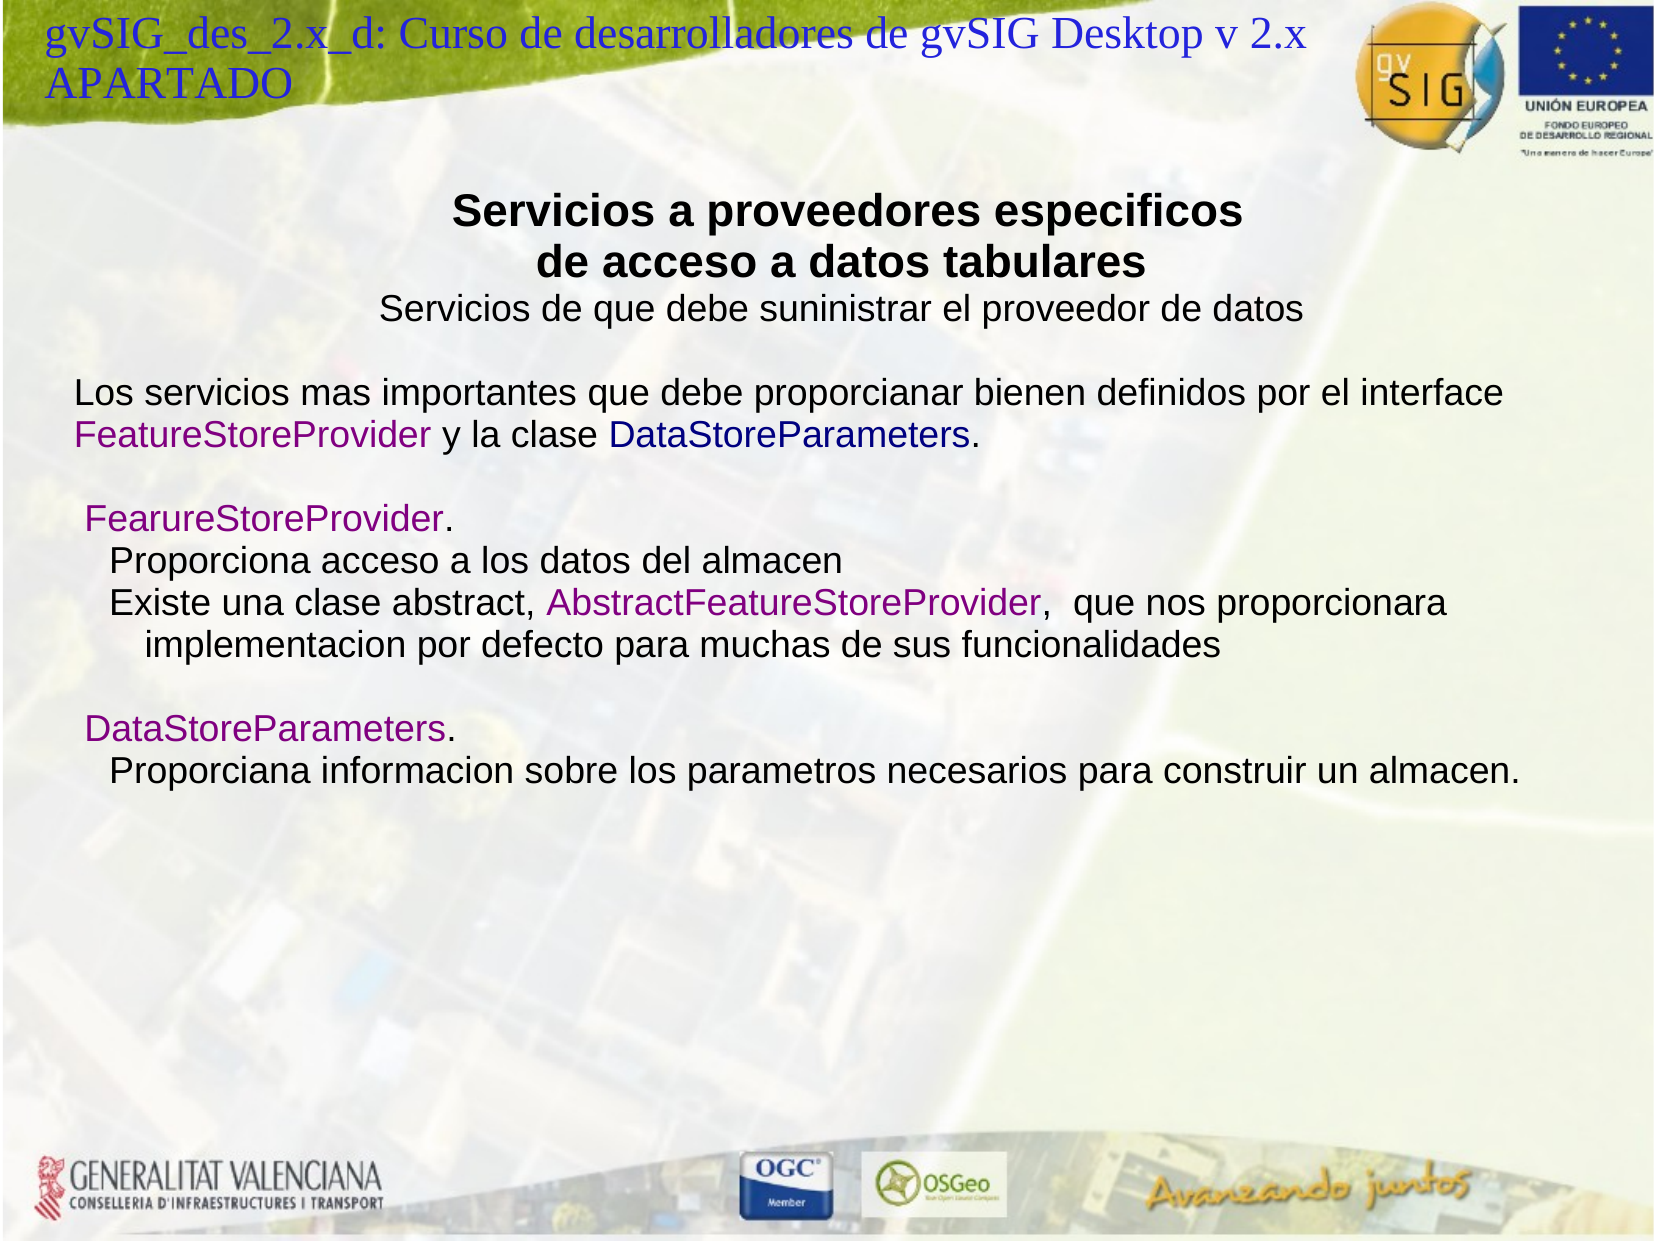

Servicios a proveedores especificos
de acceso a datos tabulares
Servicios de que debe suninistrar el proveedor de datos
Los servicios mas importantes que debe proporcianar bienen definidos por el interface FeatureStoreProvider y la clase DataStoreParameters.
 FearureStoreProvider.
Proporciona acceso a los datos del almacen
Existe una clase abstract, AbstractFeatureStoreProvider, que nos proporcionara implementacion por defecto para muchas de sus funcionalidades
 DataStoreParameters.
Proporciana informacion sobre los parametros necesarios para construir un almacen.